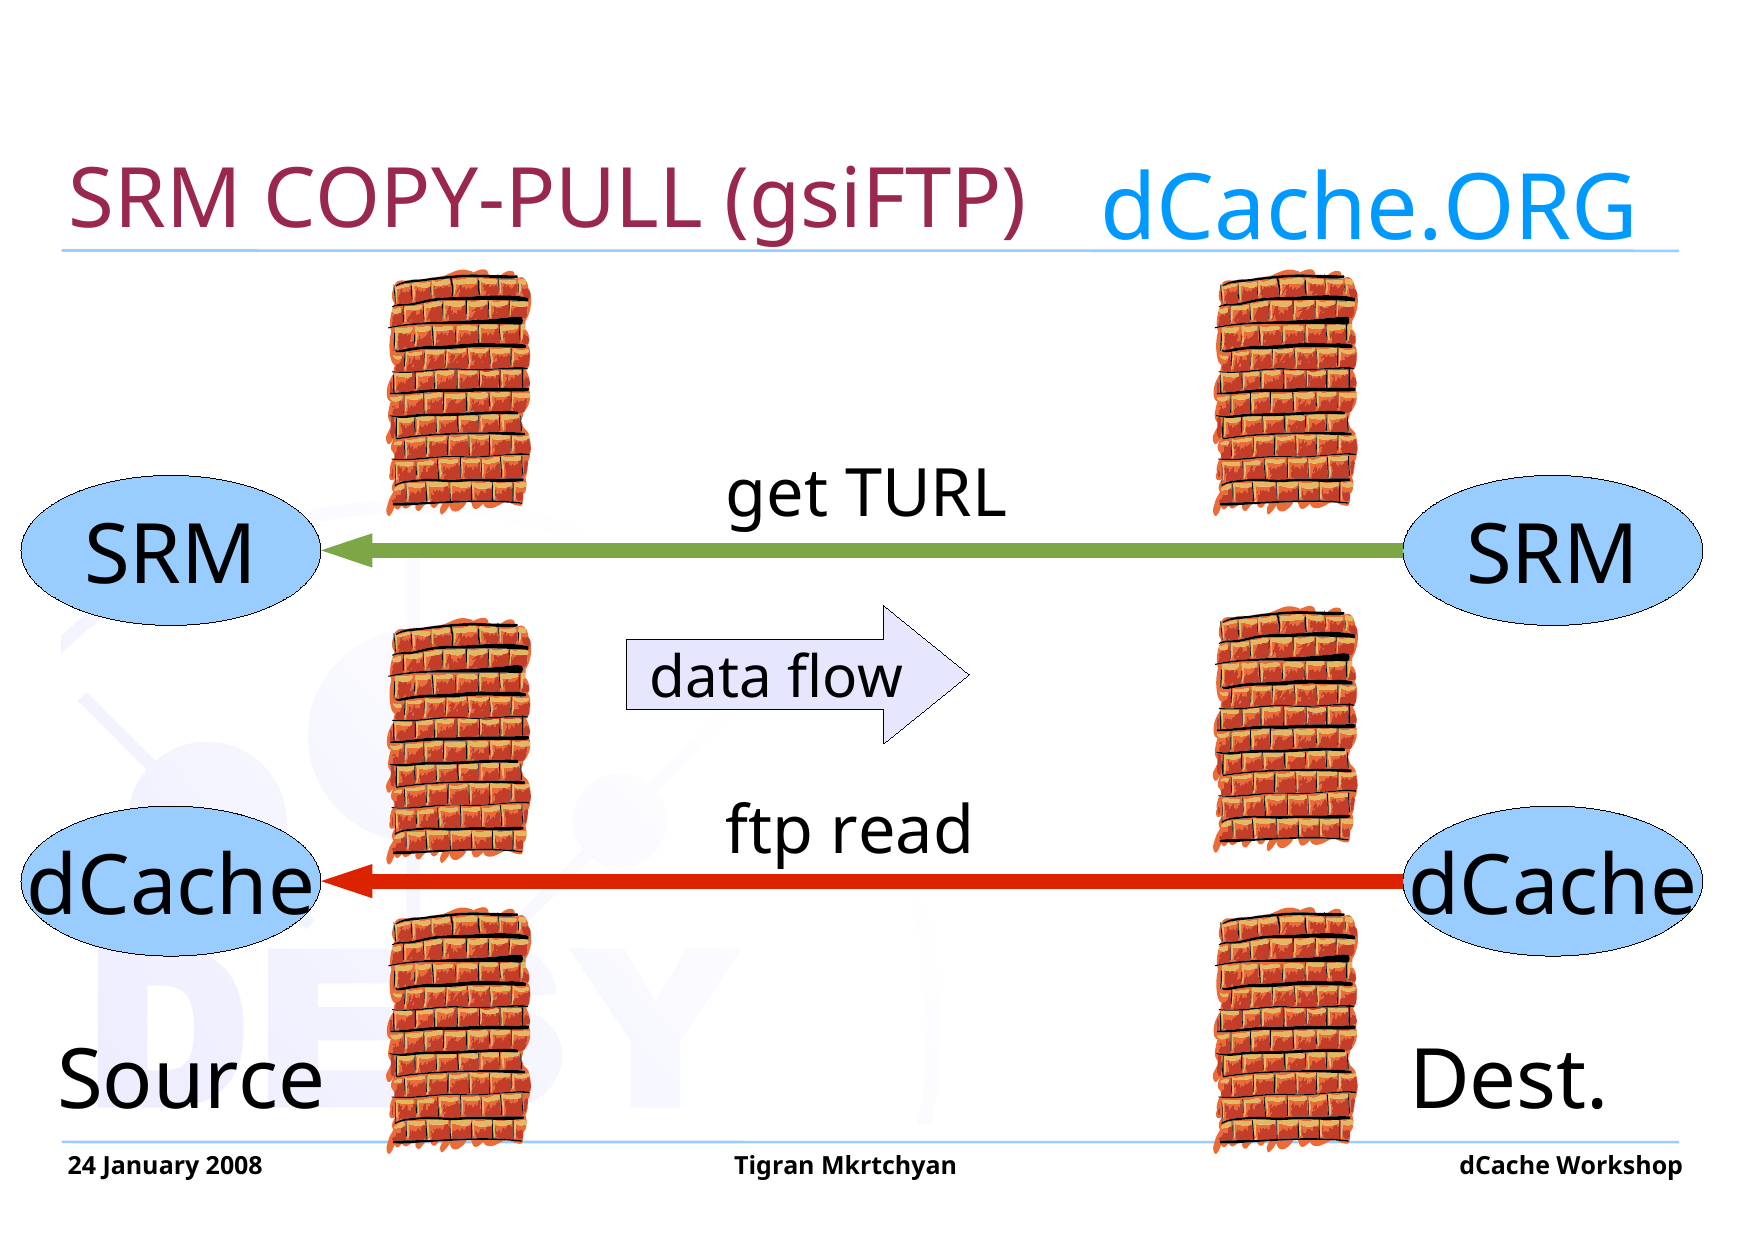

SRM COPY-PULL (gsiFTP)
get TURL
SRM
SRM
data flow
ftp read
dCache
dCache
Source
Dest.